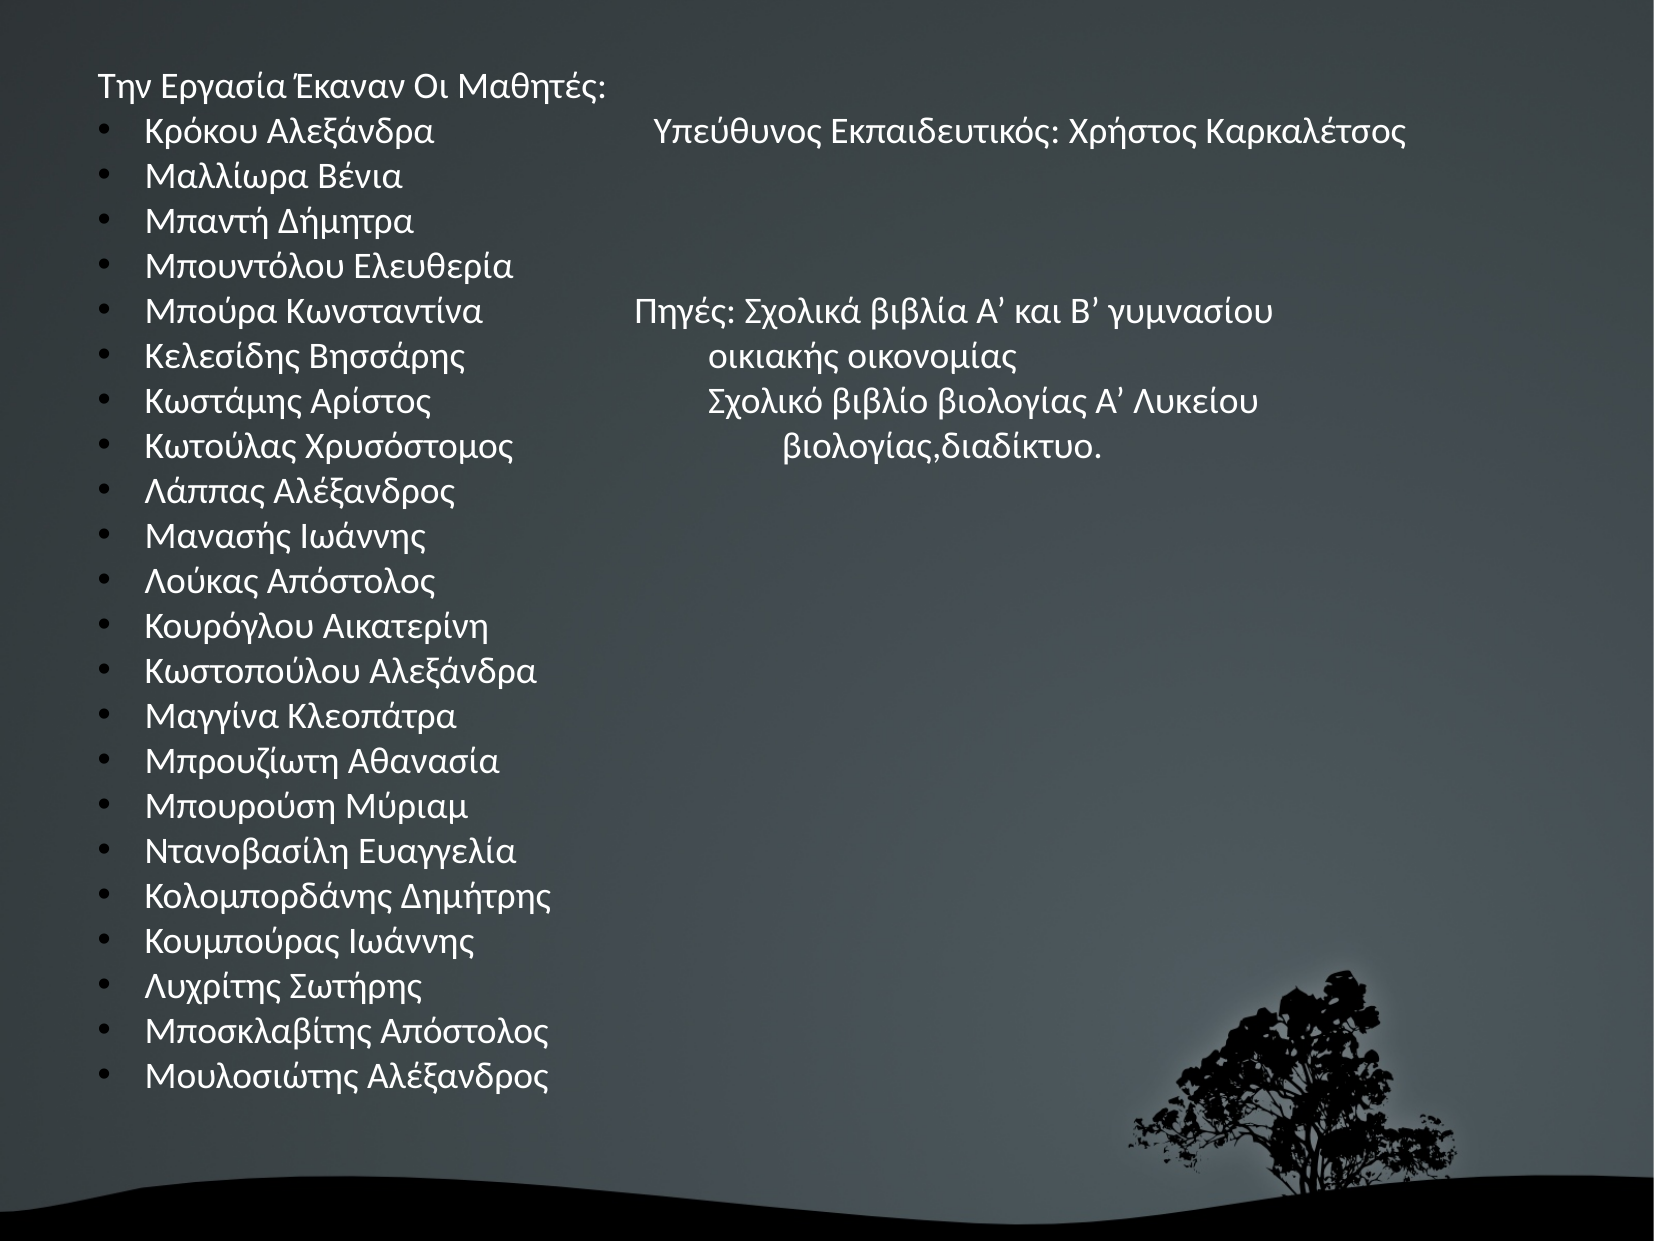

Την Εργασία Έκαναν Οι Μαθητές:
Κρόκου Αλεξάνδρα		 Υπεύθυνος Εκπαιδευτικός: Χρήστος Καρκαλέτσος
Μαλλίωρα Βένια
Μπαντή Δήμητρα
Μπουντόλου Ελευθερία
Μπούρα Κωνσταντίνα			Πηγές: Σχολικά βιβλία Α’ και Β’ γυμνασίου
Κελεσίδης Βησσάρης				οικιακής οικονομίας
Κωστάμης Αρίστος				Σχολικό βιβλίο βιολογίας Α’ Λυκείου
Κωτούλας Χρυσόστομος				βιολογίας,διαδίκτυο.
Λάππας Αλέξανδρος
Μανασής Ιωάννης
Λούκας Απόστολος
Κουρόγλου Αικατερίνη
Κωστοπούλου Αλεξάνδρα
Μαγγίνα Κλεοπάτρα
Μπρουζίωτη Αθανασία
Μπουρούση Μύριαμ
Ντανοβασίλη Ευαγγελία
Κολομπορδάνης Δημήτρης
Κουμπούρας Ιωάννης
Λυχρίτης Σωτήρης
Μποσκλαβίτης Απόστολος
Μουλοσιώτης Αλέξανδρος